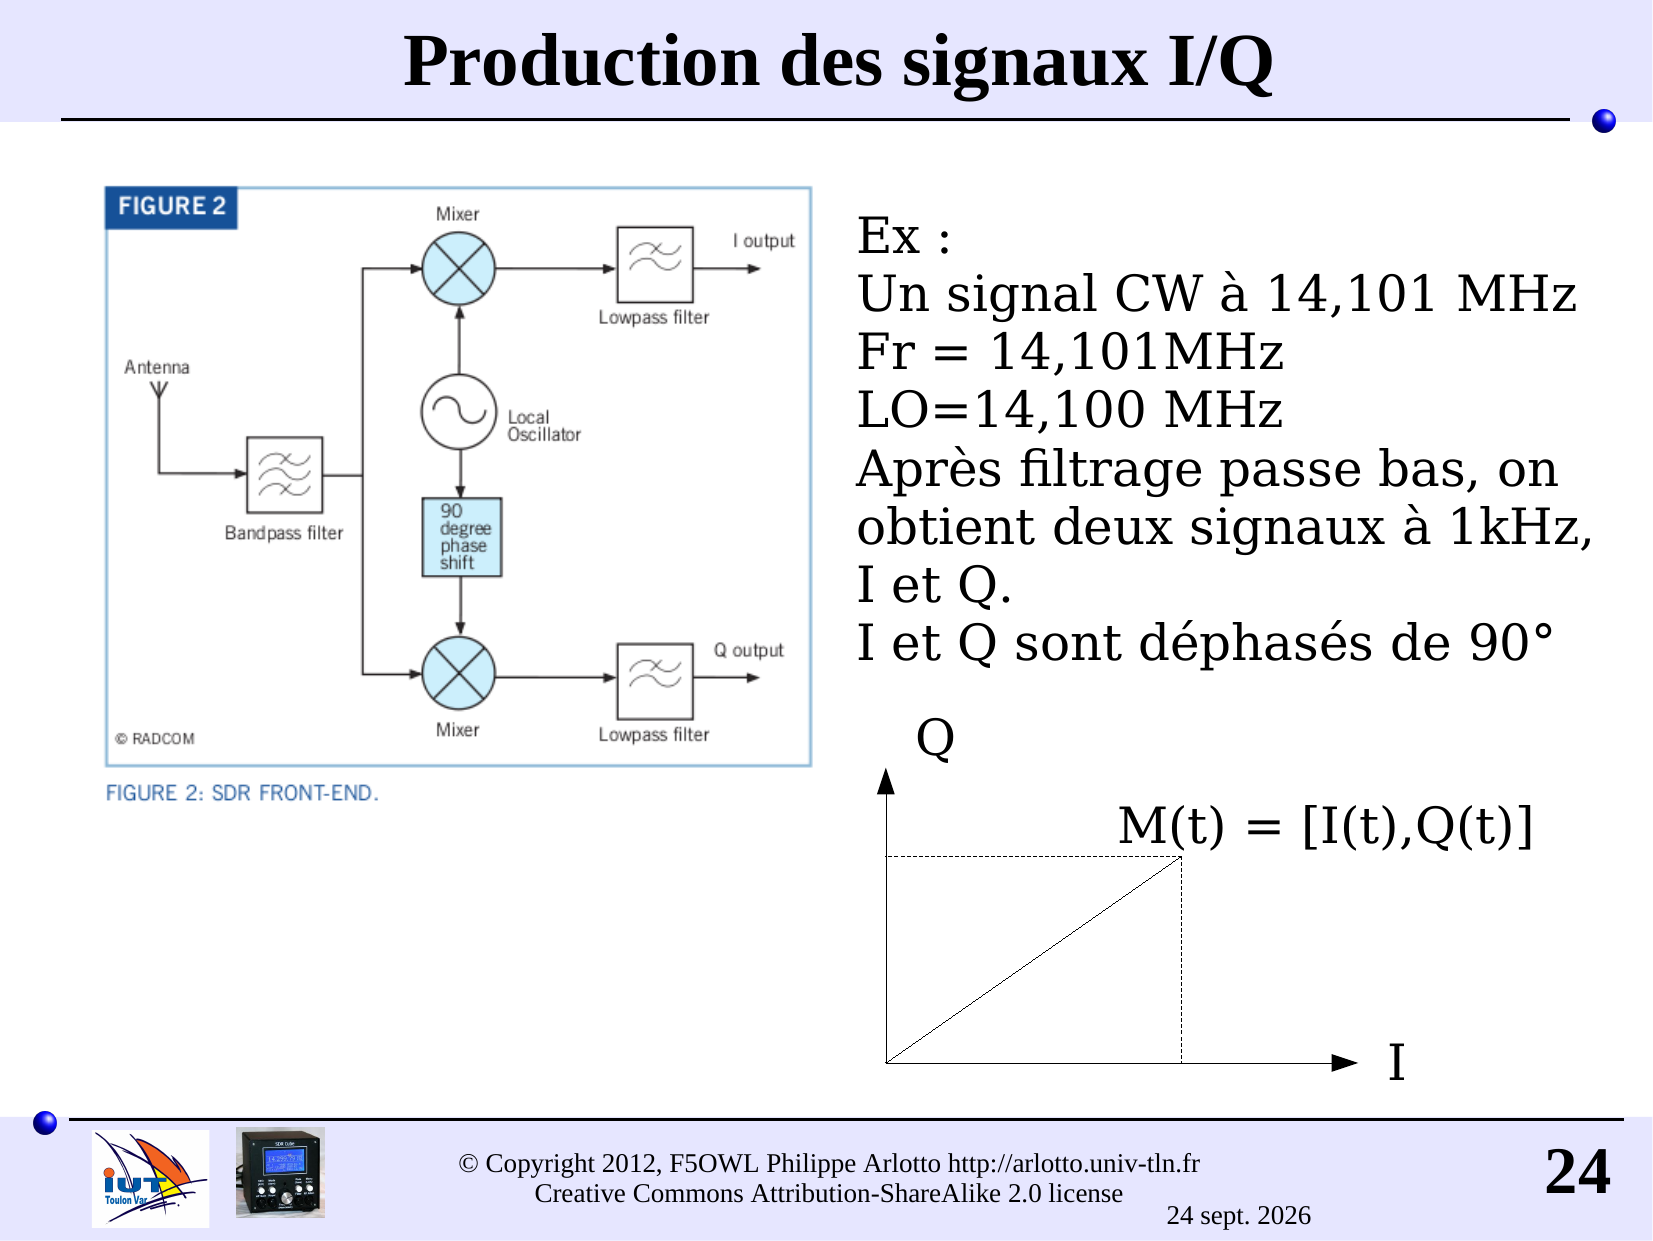

# Production des signaux I/Q
Ex :
Un signal CW à 14,101 MHz
Fr = 14,101MHz
LO=14,100 MHz
Après filtrage passe bas, on
obtient deux signaux à 1kHz,
I et Q.
I et Q sont déphasés de 90°
Q
M(t) = [I(t),Q(t)]
I